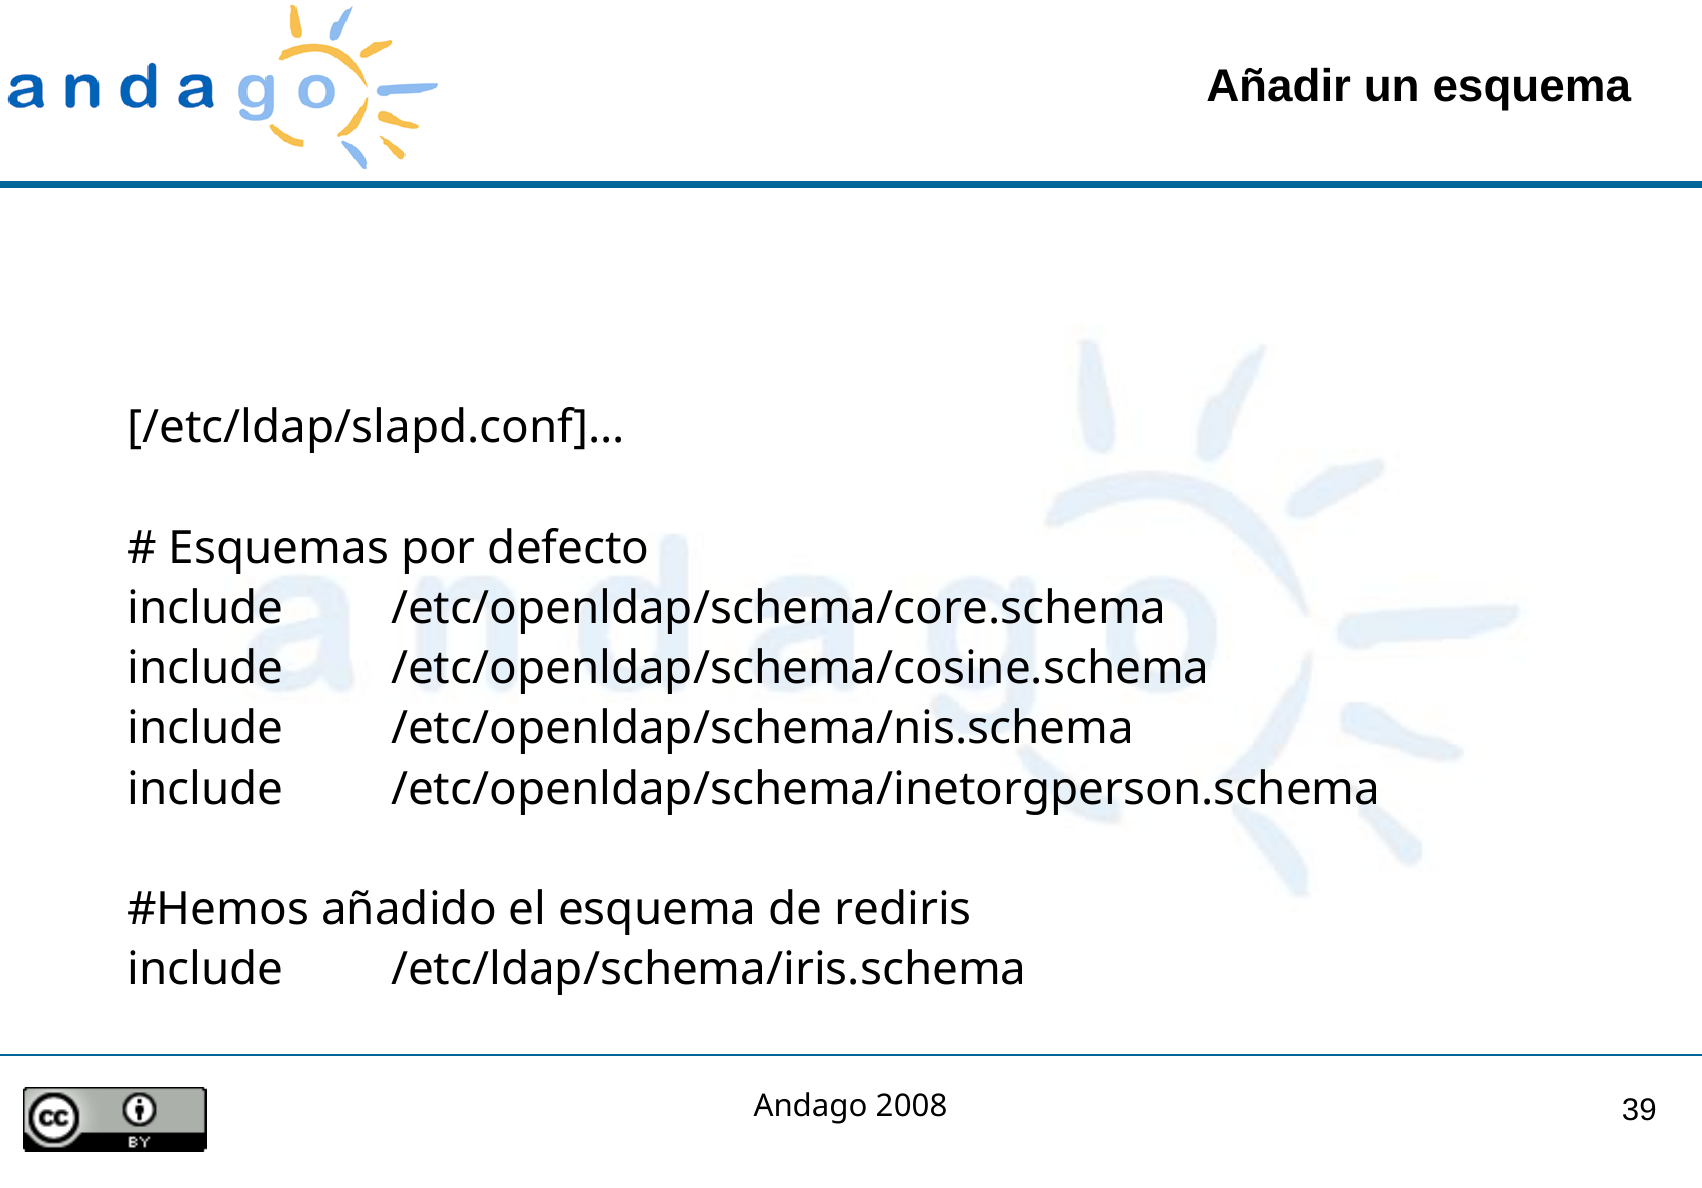

# Añadir un esquema
[/etc/ldap/slapd.conf]...
# Esquemas por defecto
include /etc/openldap/schema/core.schema
include /etc/openldap/schema/cosine.schema
include /etc/openldap/schema/nis.schema
include /etc/openldap/schema/inetorgperson.schema
#Hemos añadido el esquema de rediris
include /etc/ldap/schema/iris.schema